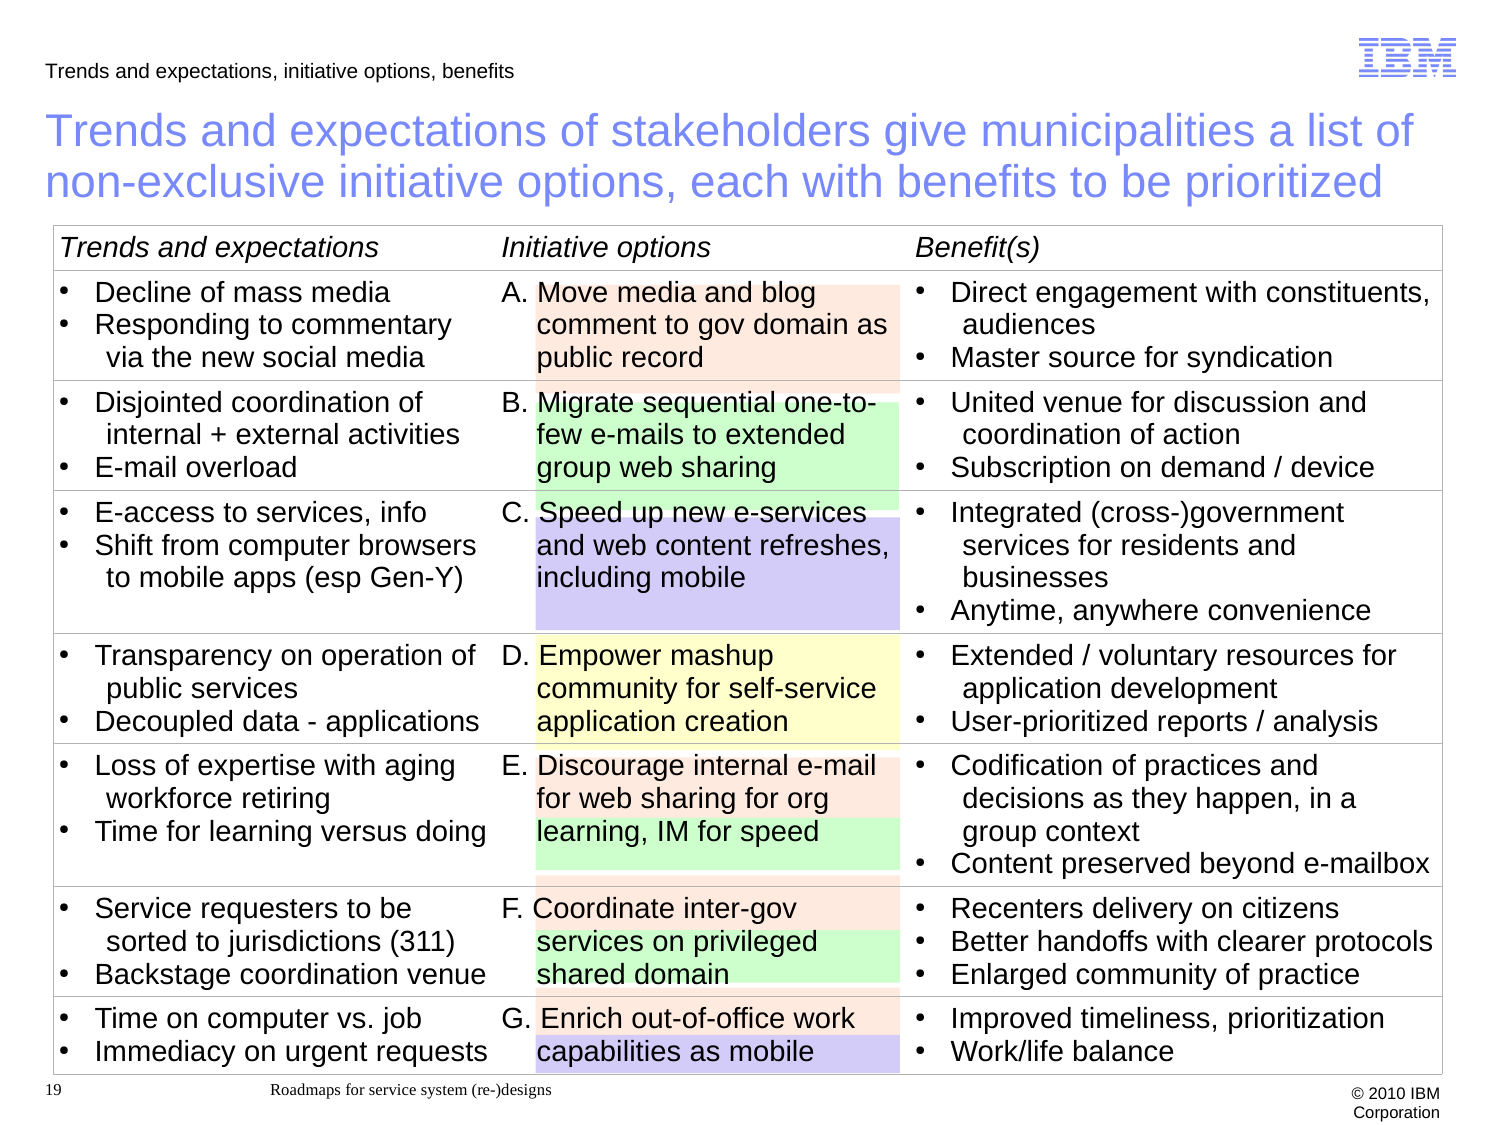

Trends and expectations, initiative options, benefits
# Trends and expectations of stakeholders give municipalities a list of non-exclusive initiative options, each with benefits to be prioritized
| Trends and expectations | Initiative options | Benefit(s) |
| --- | --- | --- |
| Decline of mass media Responding to commentary via the new social media | A. Move media and blog comment to gov domain as public record | Direct engagement with constituents, audiences Master source for syndication |
| Disjointed coordination of internal + external activities E-mail overload | B. Migrate sequential one-to- few e-mails to extended group web sharing | United venue for discussion and coordination of action Subscription on demand / device |
| E-access to services, info Shift from computer browsers to mobile apps (esp Gen-Y) | C. Speed up new e-services and web content refreshes, including mobile | Integrated (cross-)government services for residents and businesses Anytime, anywhere convenience |
| Transparency on operation of public services Decoupled data - applications | D. Empower mashup community for self-service application creation | Extended / voluntary resources for application development User-prioritized reports / analysis |
| Loss of expertise with aging workforce retiring Time for learning versus doing | E. Discourage internal e-mail for web sharing for org learning, IM for speed | Codification of practices and decisions as they happen, in a group context Content preserved beyond e-mailbox |
| Service requesters to be sorted to jurisdictions (311) Backstage coordination venue | F. Coordinate inter-gov services on privileged shared domain | Recenters delivery on citizens Better handoffs with clearer protocols Enlarged community of practice |
| Time on computer vs. job Immediacy on urgent requests | G. Enrich out-of-office work capabilities as mobile | Improved timeliness, prioritization Work/life balance |
19
Roadmaps for service system (re-)designs